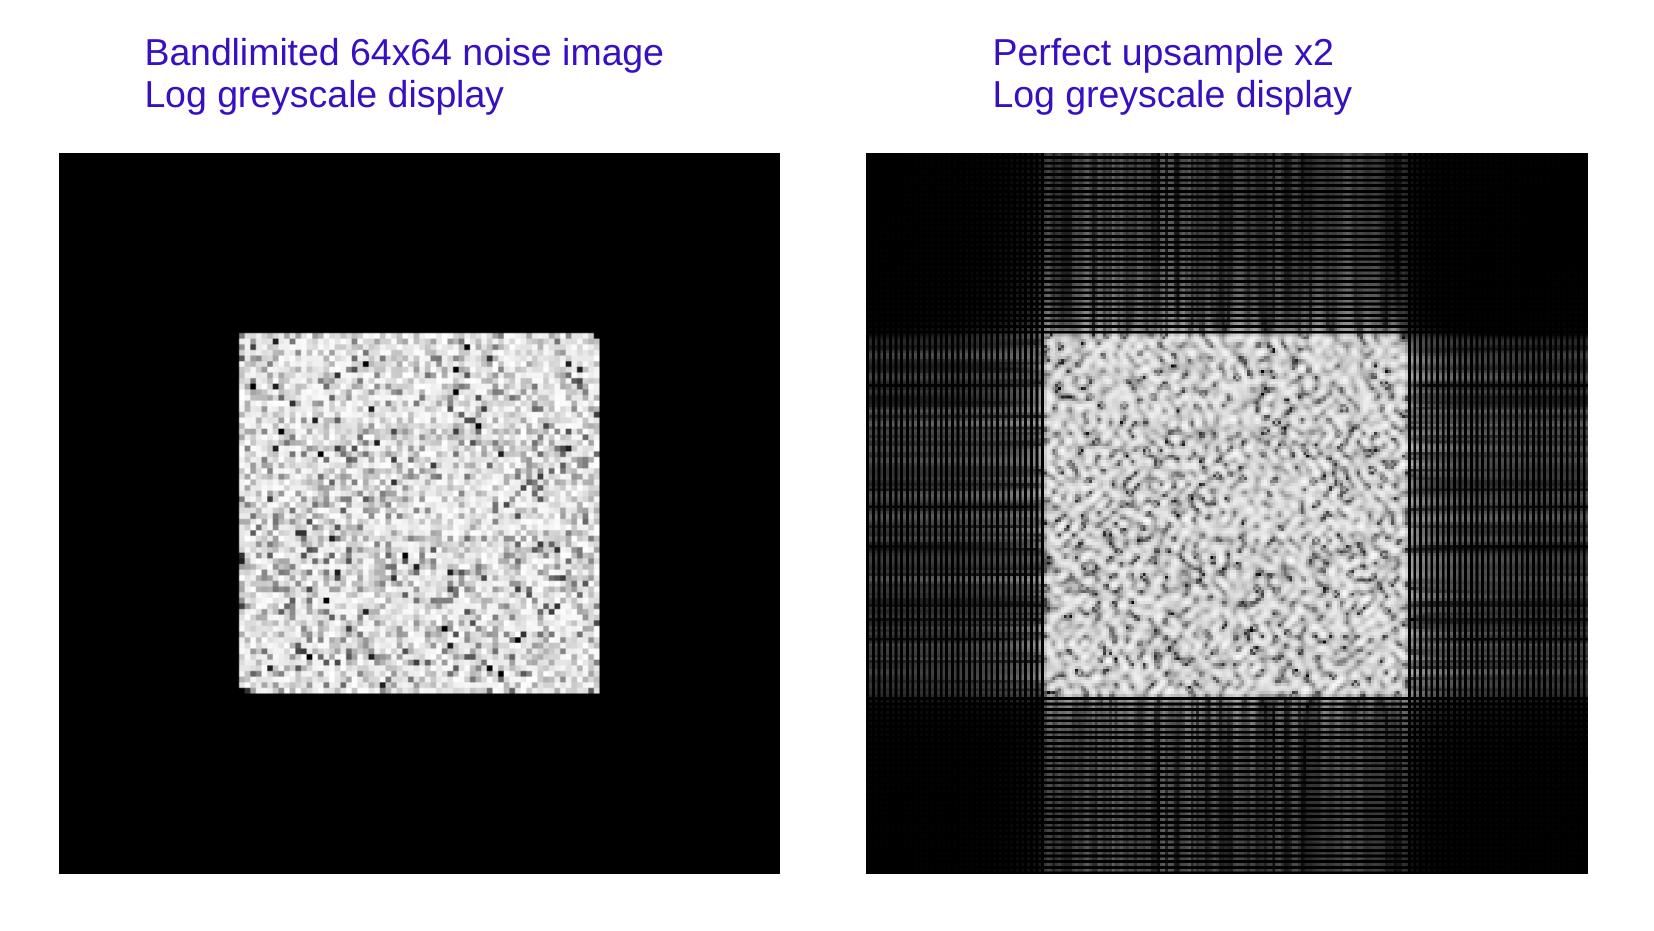

Bandlimited 64x64 noise image
Log greyscale display
Perfect upsample x2
Log greyscale display
28